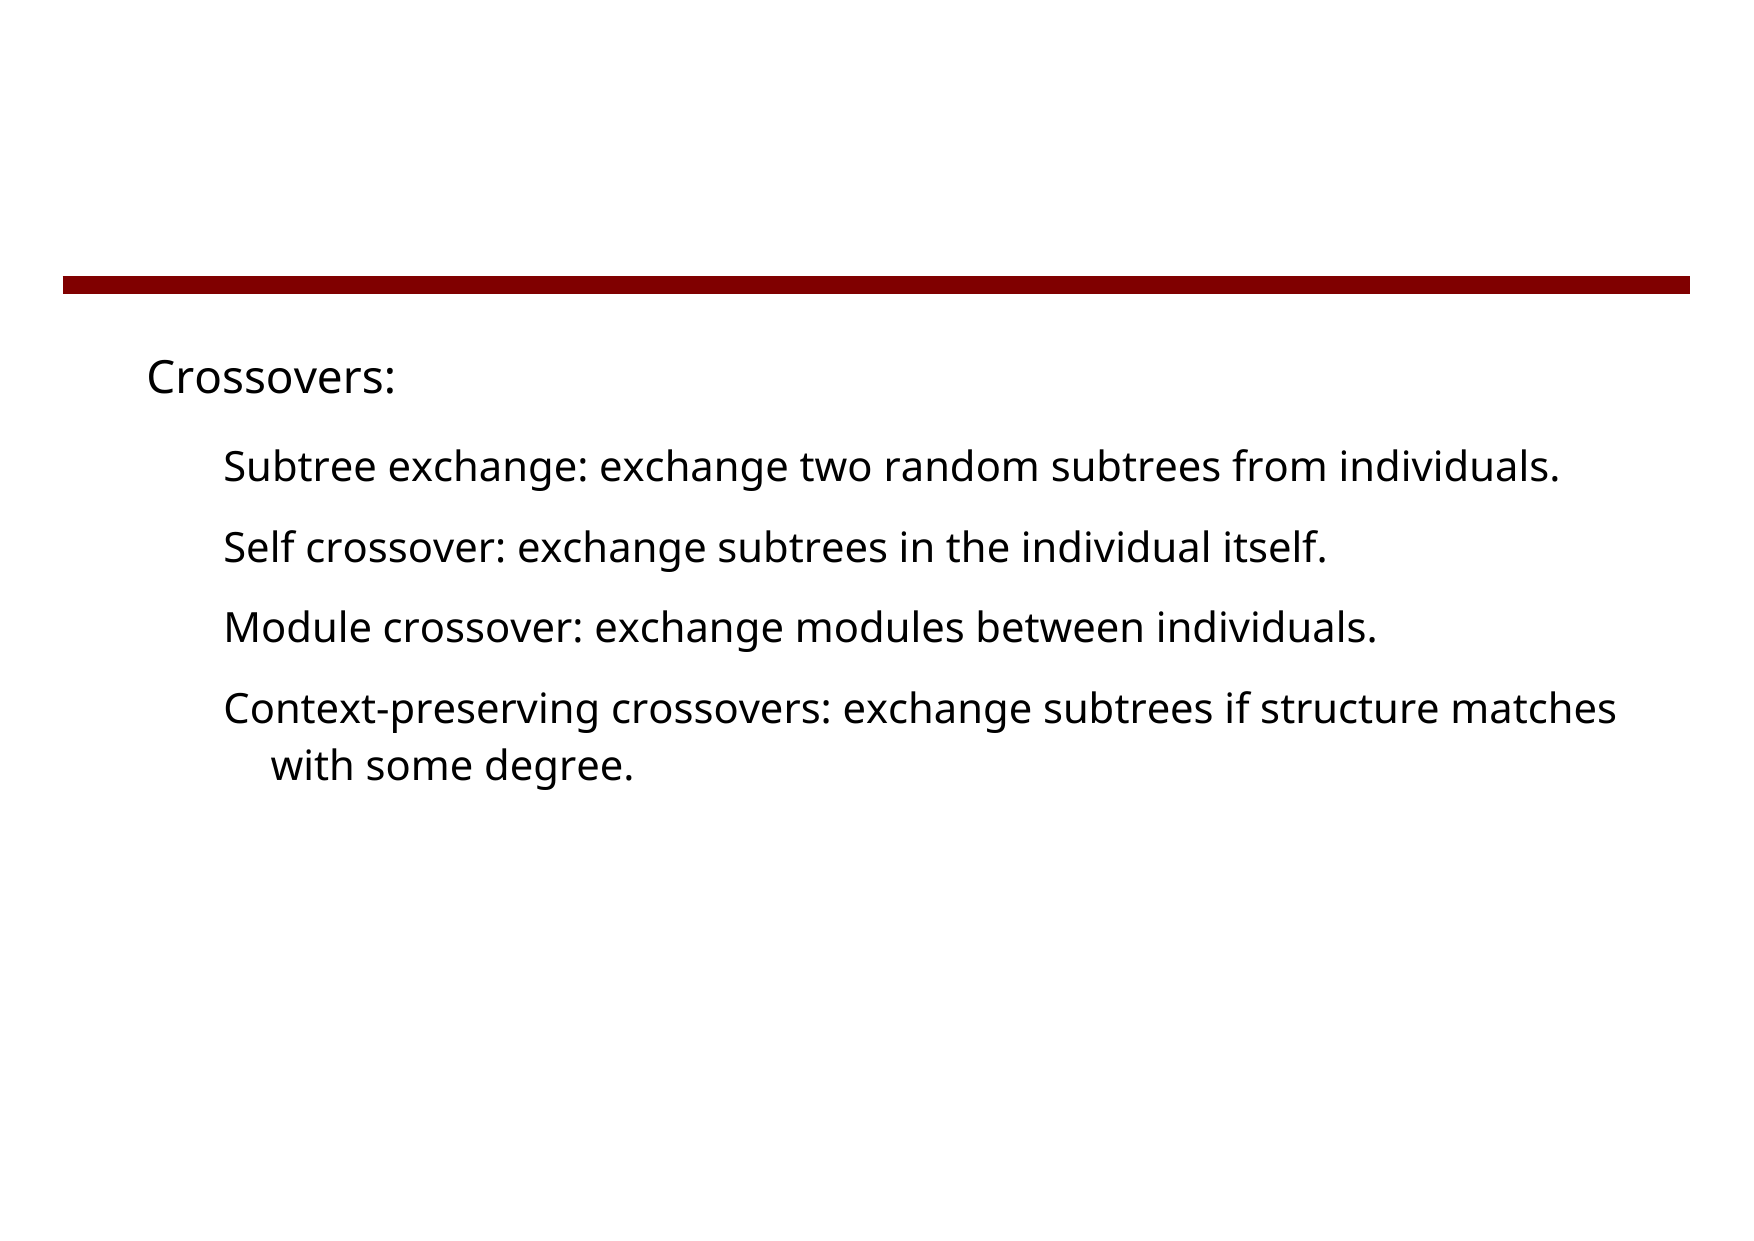

#
Crossovers:
Subtree exchange: exchange two random subtrees from individuals.
Self crossover: exchange subtrees in the individual itself.
Module crossover: exchange modules between individuals.
Context-preserving crossovers: exchange subtrees if structure matches with some degree.